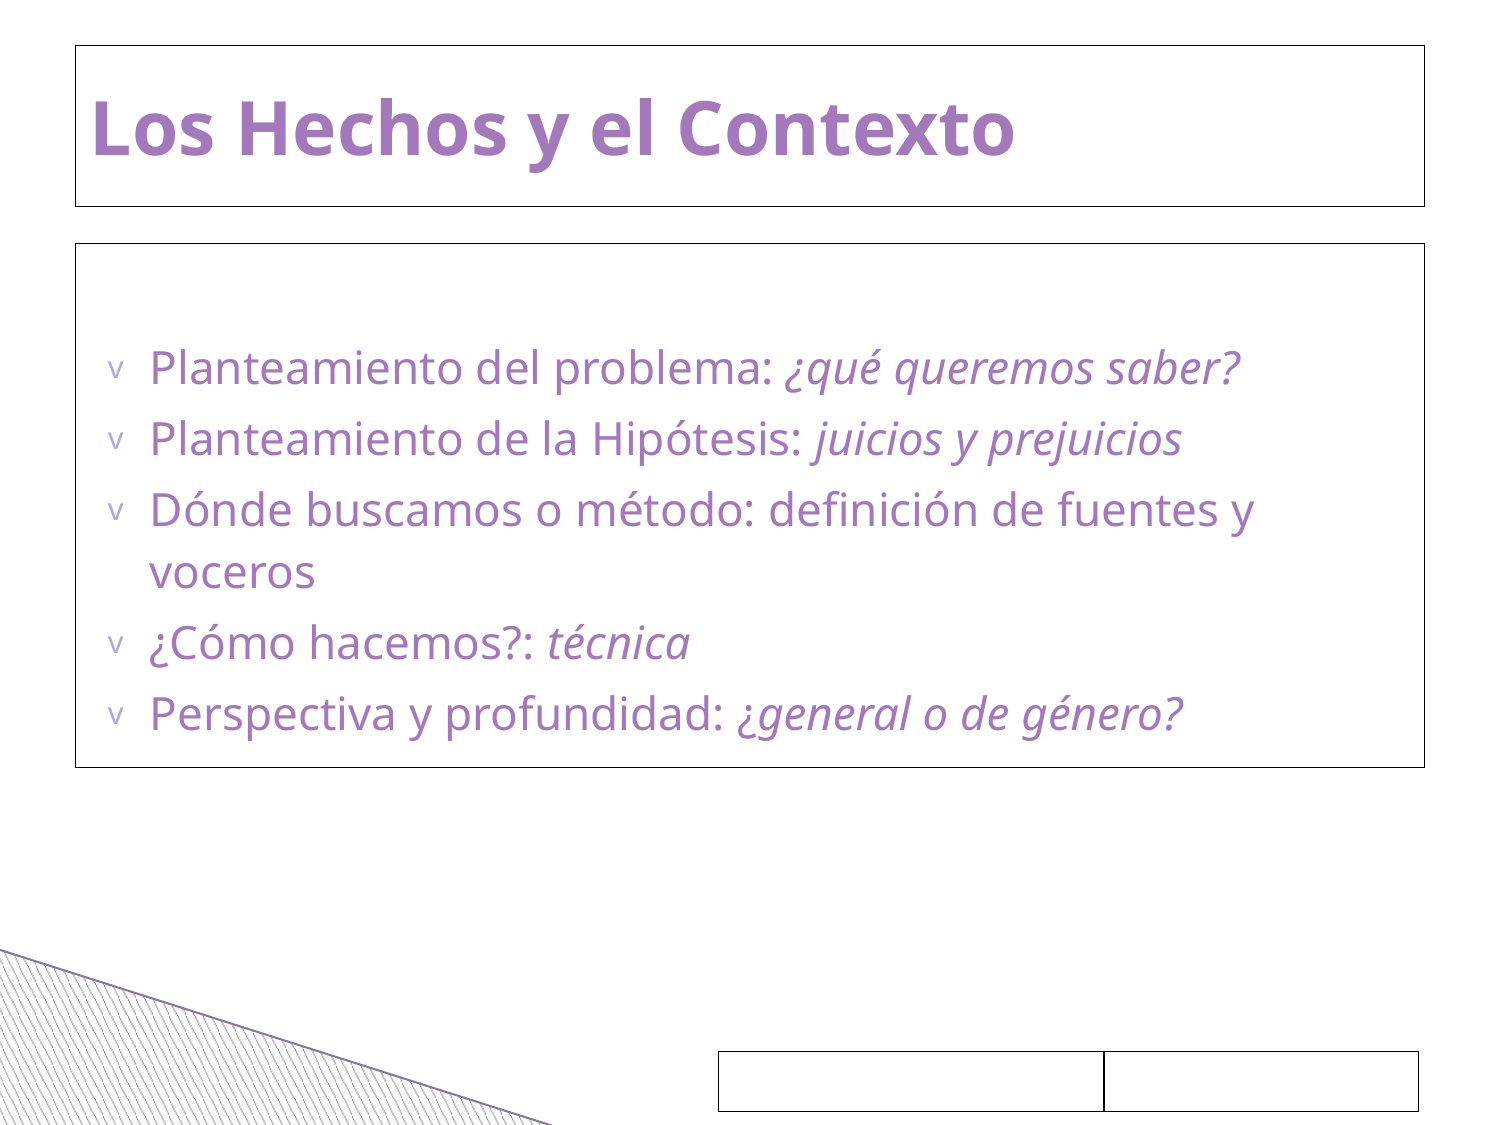

Los Hechos y el Contexto
# Planteamiento del problema: ¿qué queremos saber?
Planteamiento de la Hipótesis: juicios y prejuicios
Dónde buscamos o método: definición de fuentes y voceros
¿Cómo hacemos?: técnica
Perspectiva y profundidad: ¿general o de género?